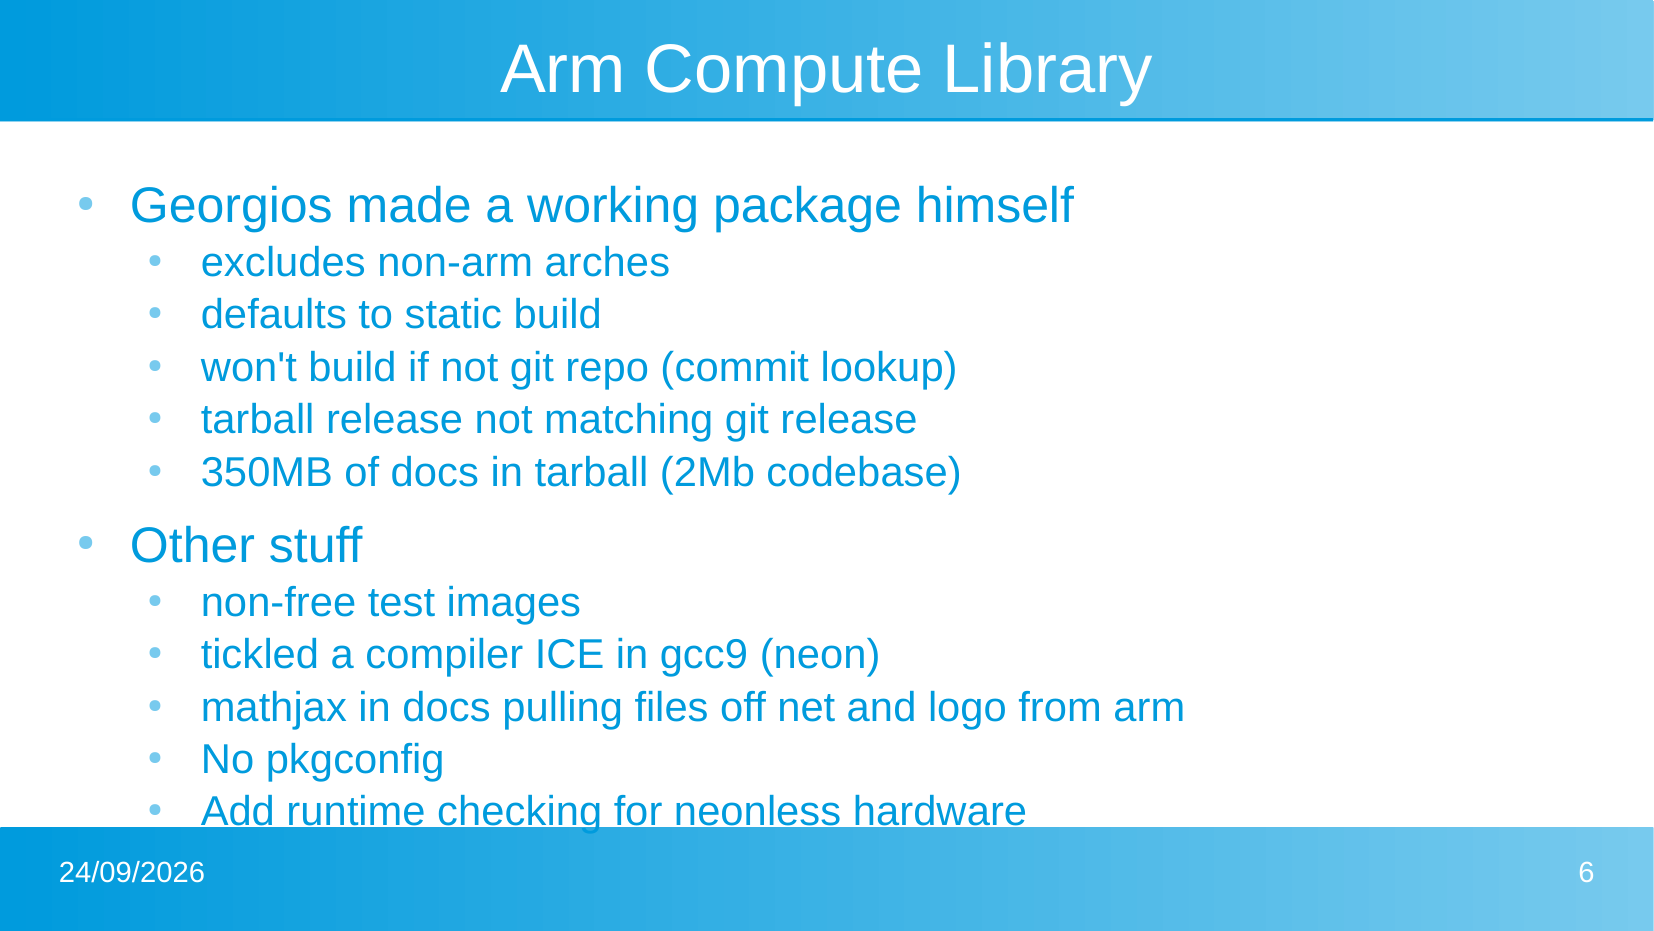

# Arm Compute Library
Georgios made a working package himself
excludes non-arm arches
defaults to static build
won't build if not git repo (commit lookup)
tarball release not matching git release
350MB of docs in tarball (2Mb codebase)
Other stuff
non-free test images
tickled a compiler ICE in gcc9 (neon)
mathjax in docs pulling files off net and logo from arm
No pkgconfig
Add runtime checking for neonless hardware
6